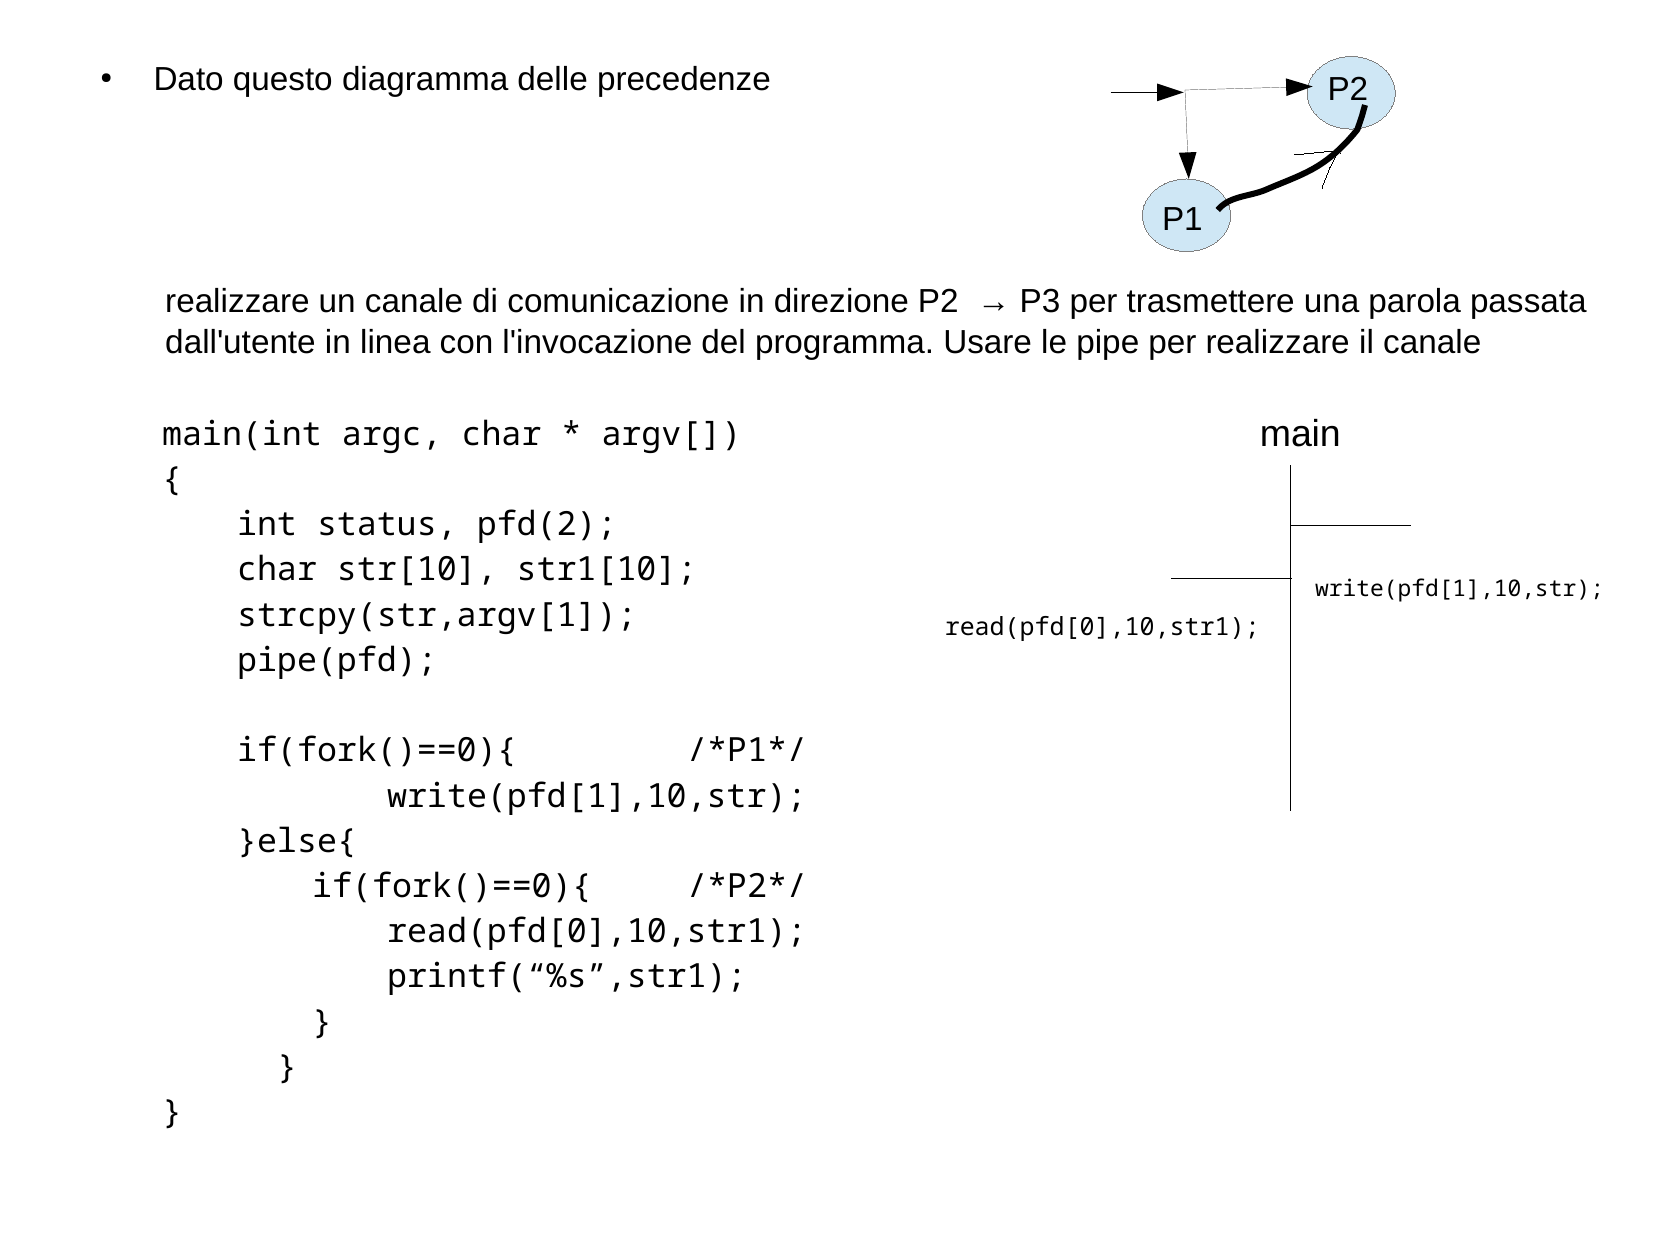

# Dato questo diagramma delle precedenze
P2
P1
realizzare un canale di comunicazione in direzione P2 → P3 per trasmettere una parola passata dall'utente in linea con l'invocazione del programma. Usare le pipe per realizzare il canale
main(int argc, char * argv[])
{
	int status, pfd(2);
	char str[10], str1[10];
	strcpy(str,argv[1]);
	pipe(pfd);
	if(fork()==0){			/*P1*/
			write(pfd[1],10,str);
	}else{
		if(fork()==0){		/*P2*/
			read(pfd[0],10,str1);
			printf(“%s”,str1);
		}
	 }
}
main
			write(pfd[1],10,str);
			read(pfd[0],10,str1);